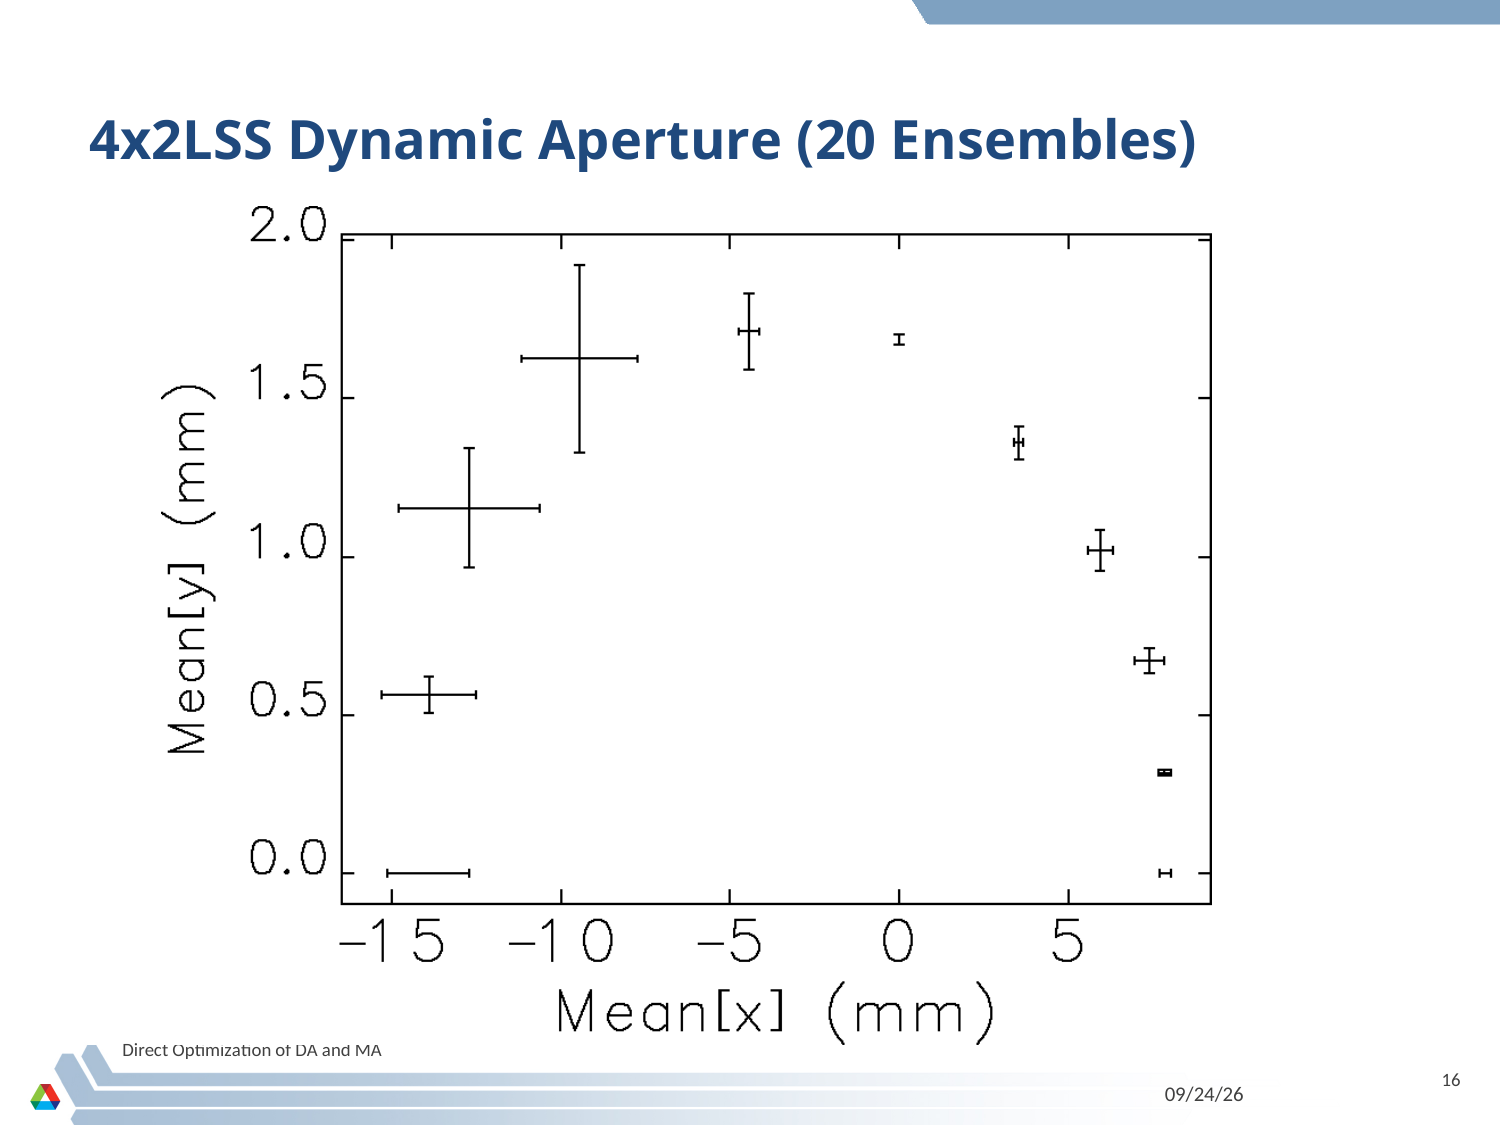

# 4x2LSS Dynamic Aperture (20 Ensembles)
Direct Optimization of DA and MA
16
1M. Belgrounne et al., Proc. PAC03, 896-898 (2003).